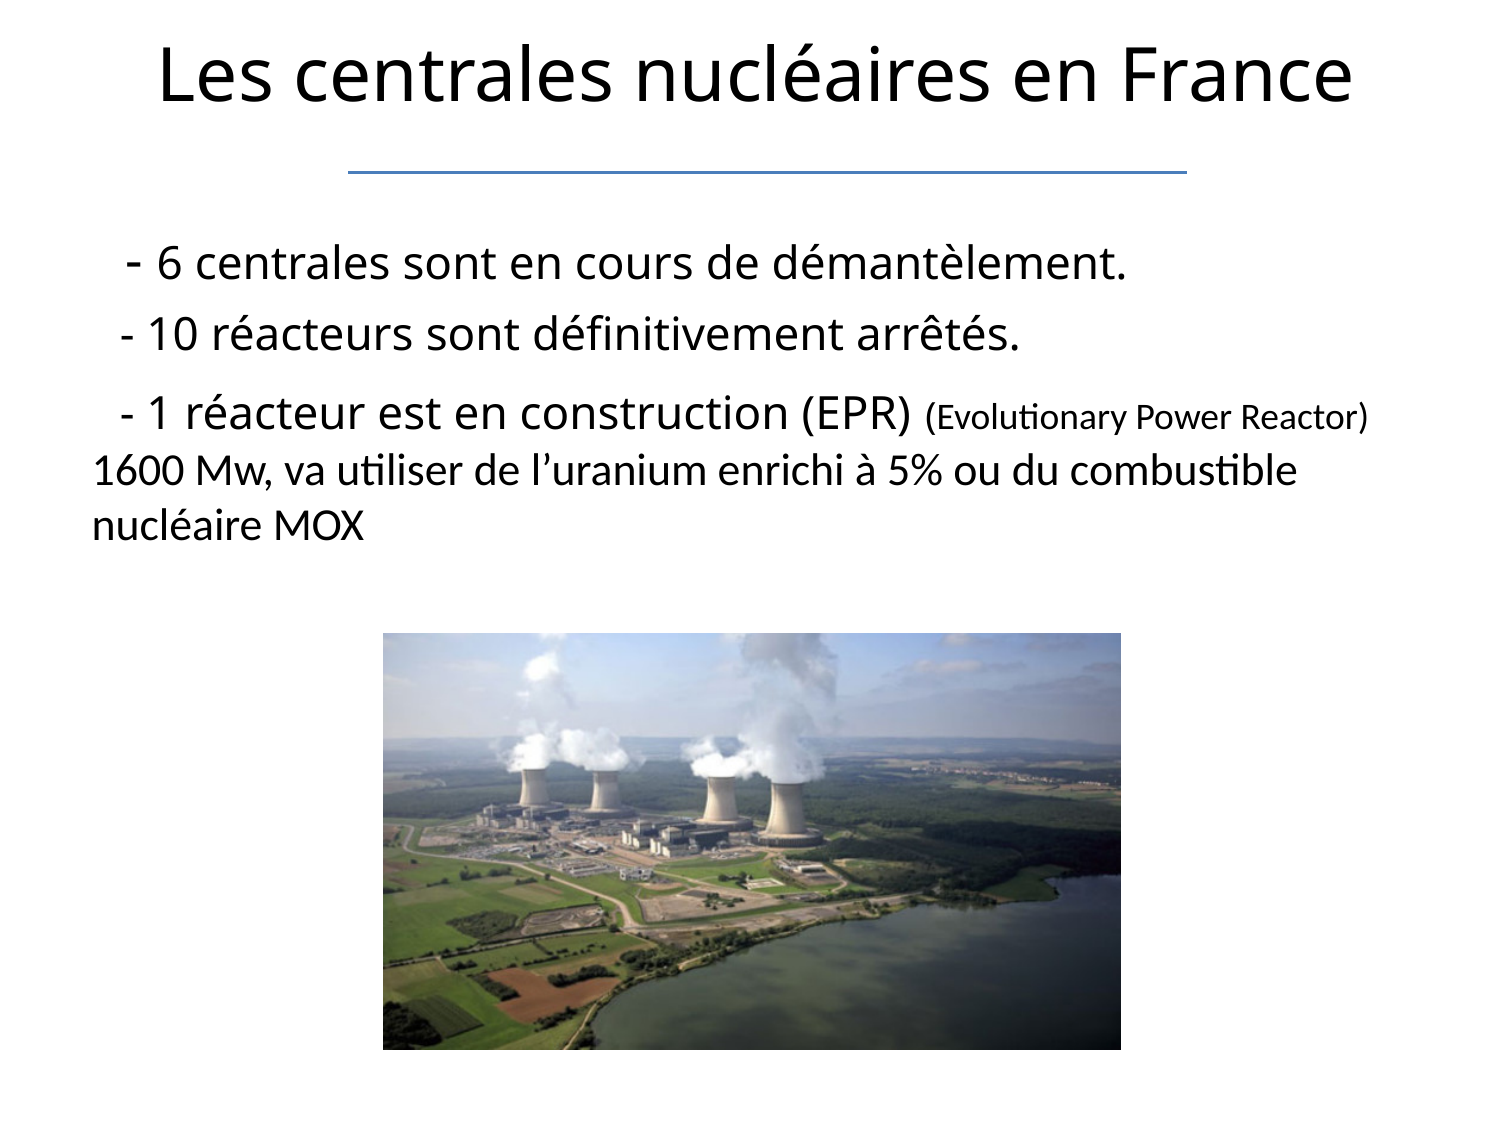

Les centrales nucléaires en France
- 6 centrales sont en cours de démantèlement.
- 10 réacteurs sont définitivement arrêtés.
- 1 réacteur est en construction (EPR) (Evolutionary Power Reactor) 1600 Mw, va utiliser de l’uranium enrichi à 5% ou du combustible nucléaire MOX